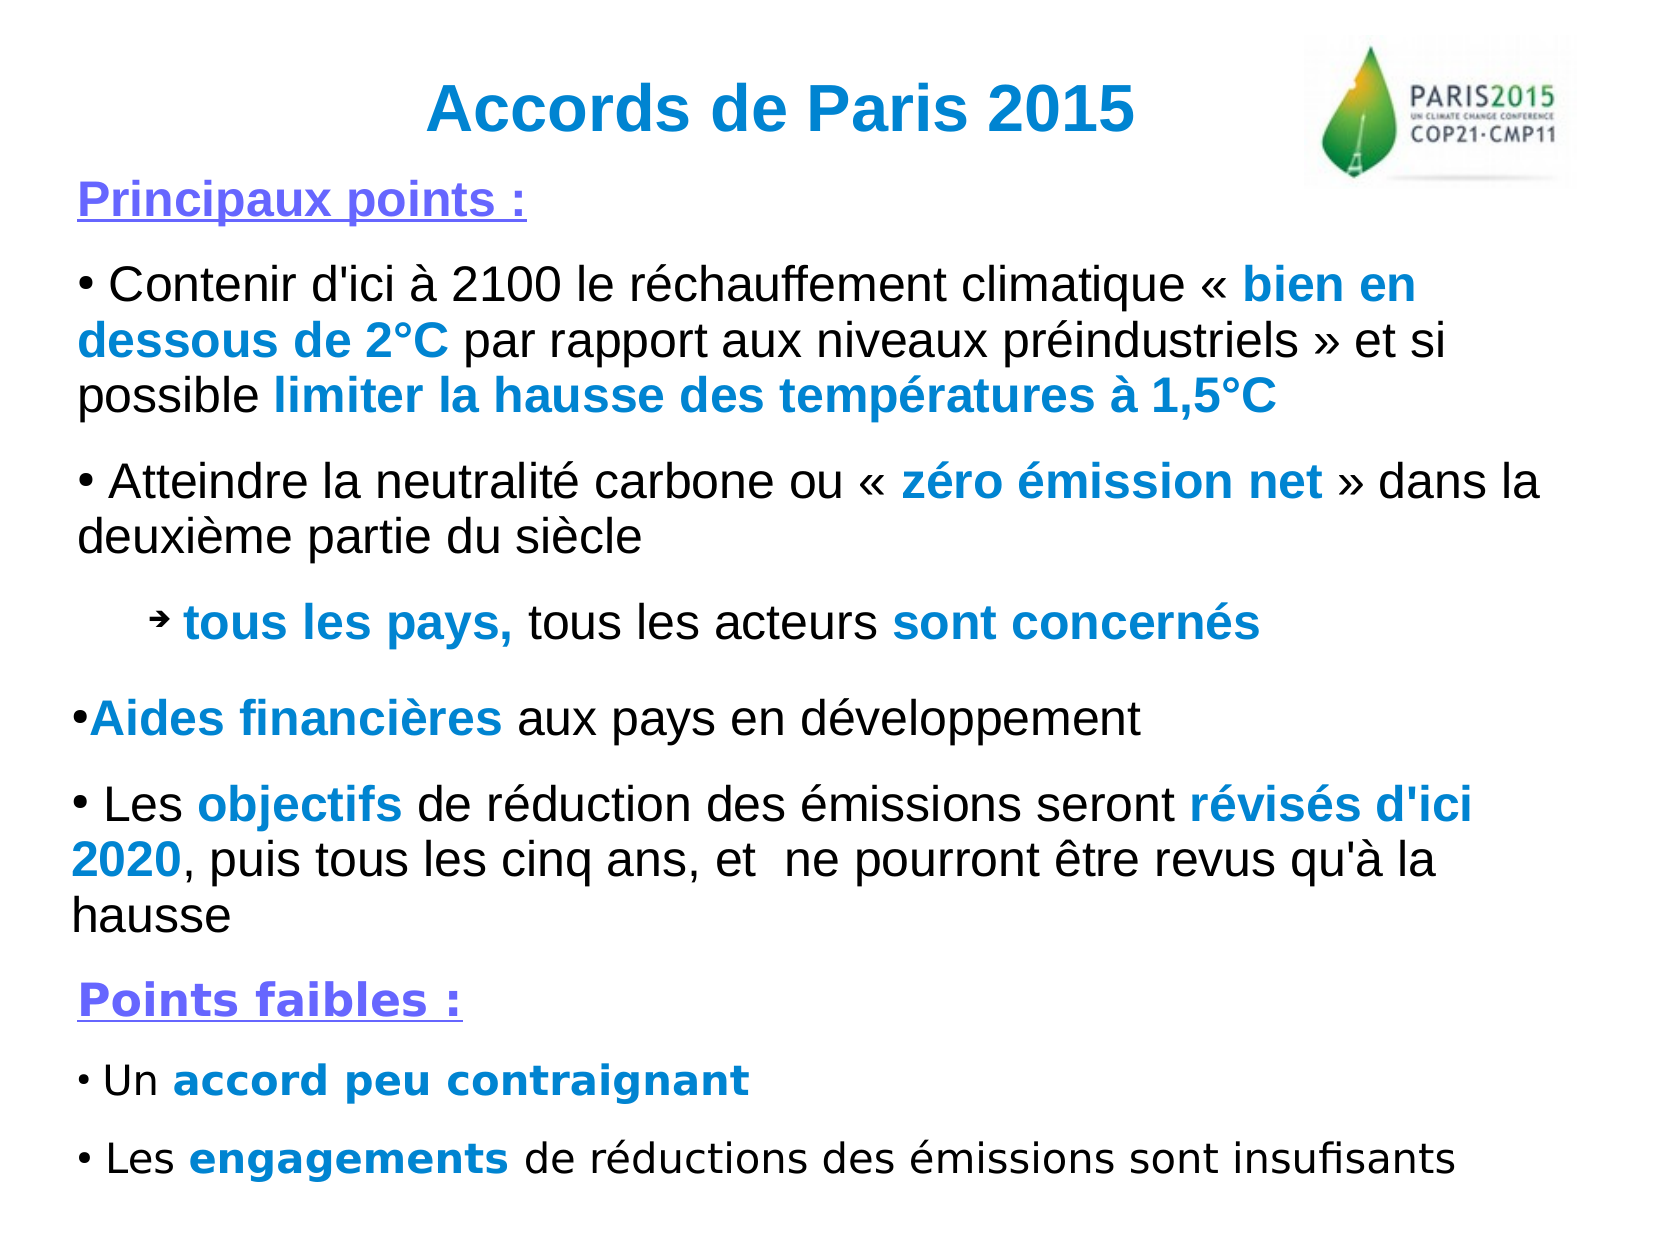

Accords de Paris 2015
Principaux points :
 Contenir d'ici à 2100 le réchauffement climatique « bien en dessous de 2°C par rapport aux niveaux préindustriels » et si possible limiter la hausse des températures à 1,5°C
 Atteindre la neutralité carbone ou « zéro émission net » dans la deuxième partie du siècle
tous les pays, tous les acteurs sont concernés
Aides financières aux pays en développement
 Les objectifs de réduction des émissions seront révisés d'ici 2020, puis tous les cinq ans, et ne pourront être revus qu'à la hausse
Points faibles :
 Un accord peu contraignant
 Les engagements de réductions des émissions sont insufisants